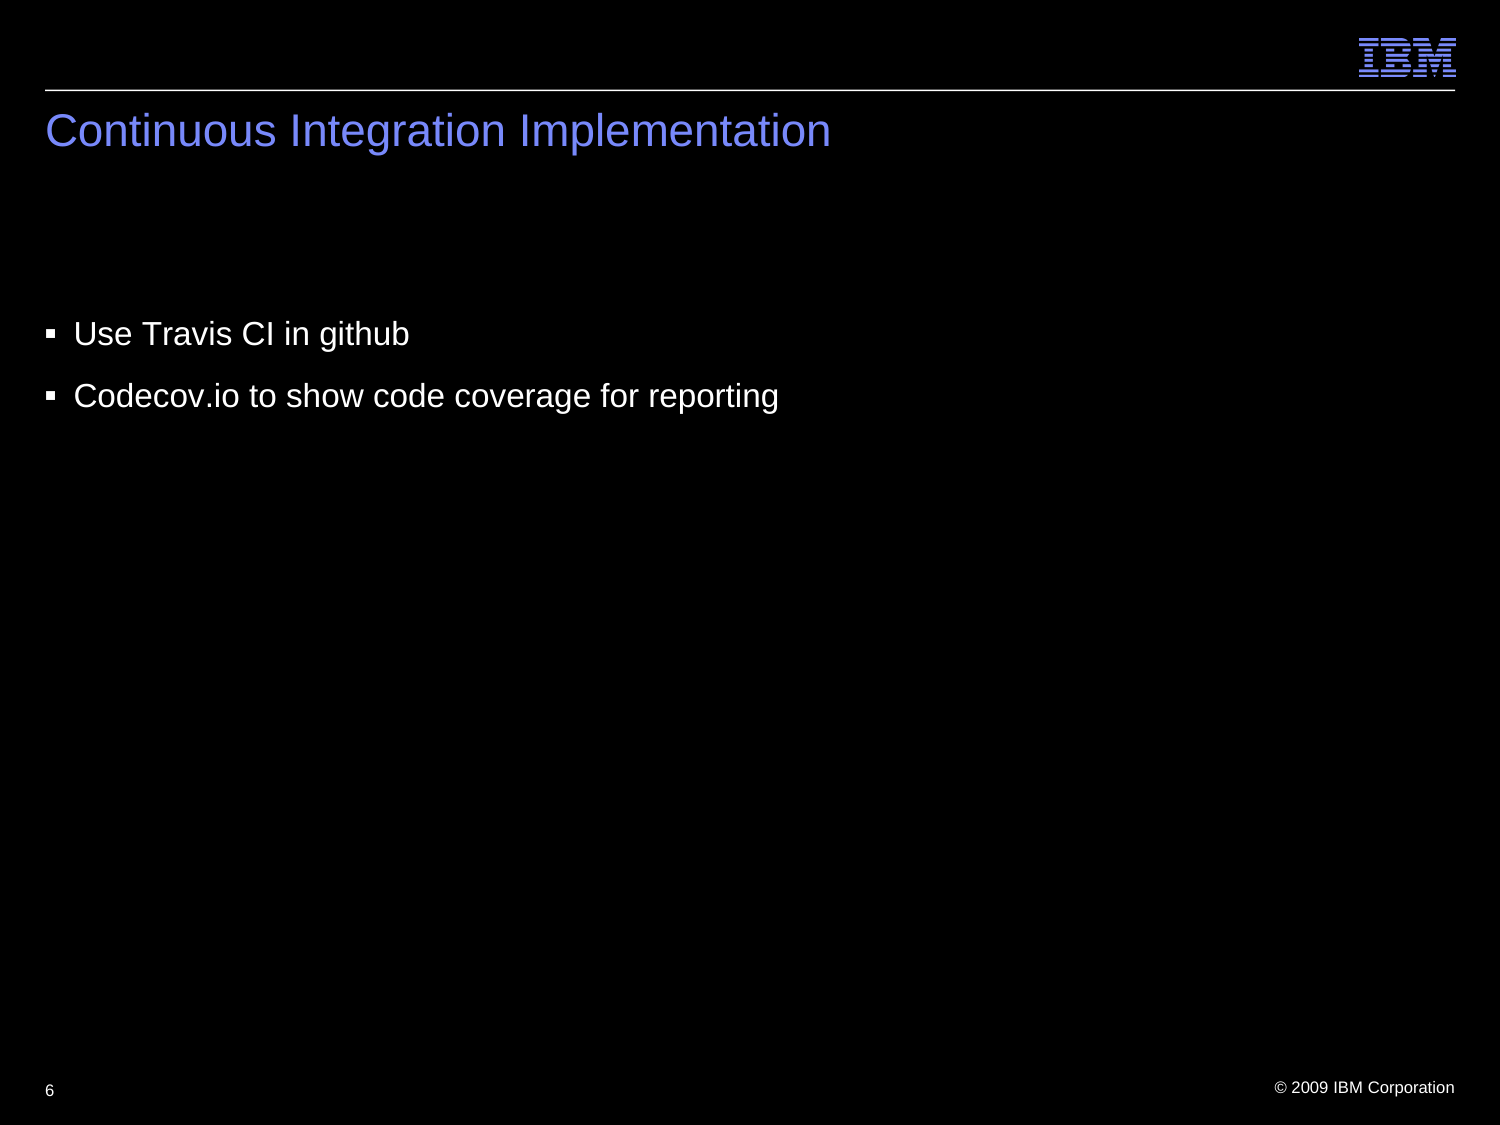

# Continuous Integration Implementation
Use Travis CI in github
Codecov.io to show code coverage for reporting
6